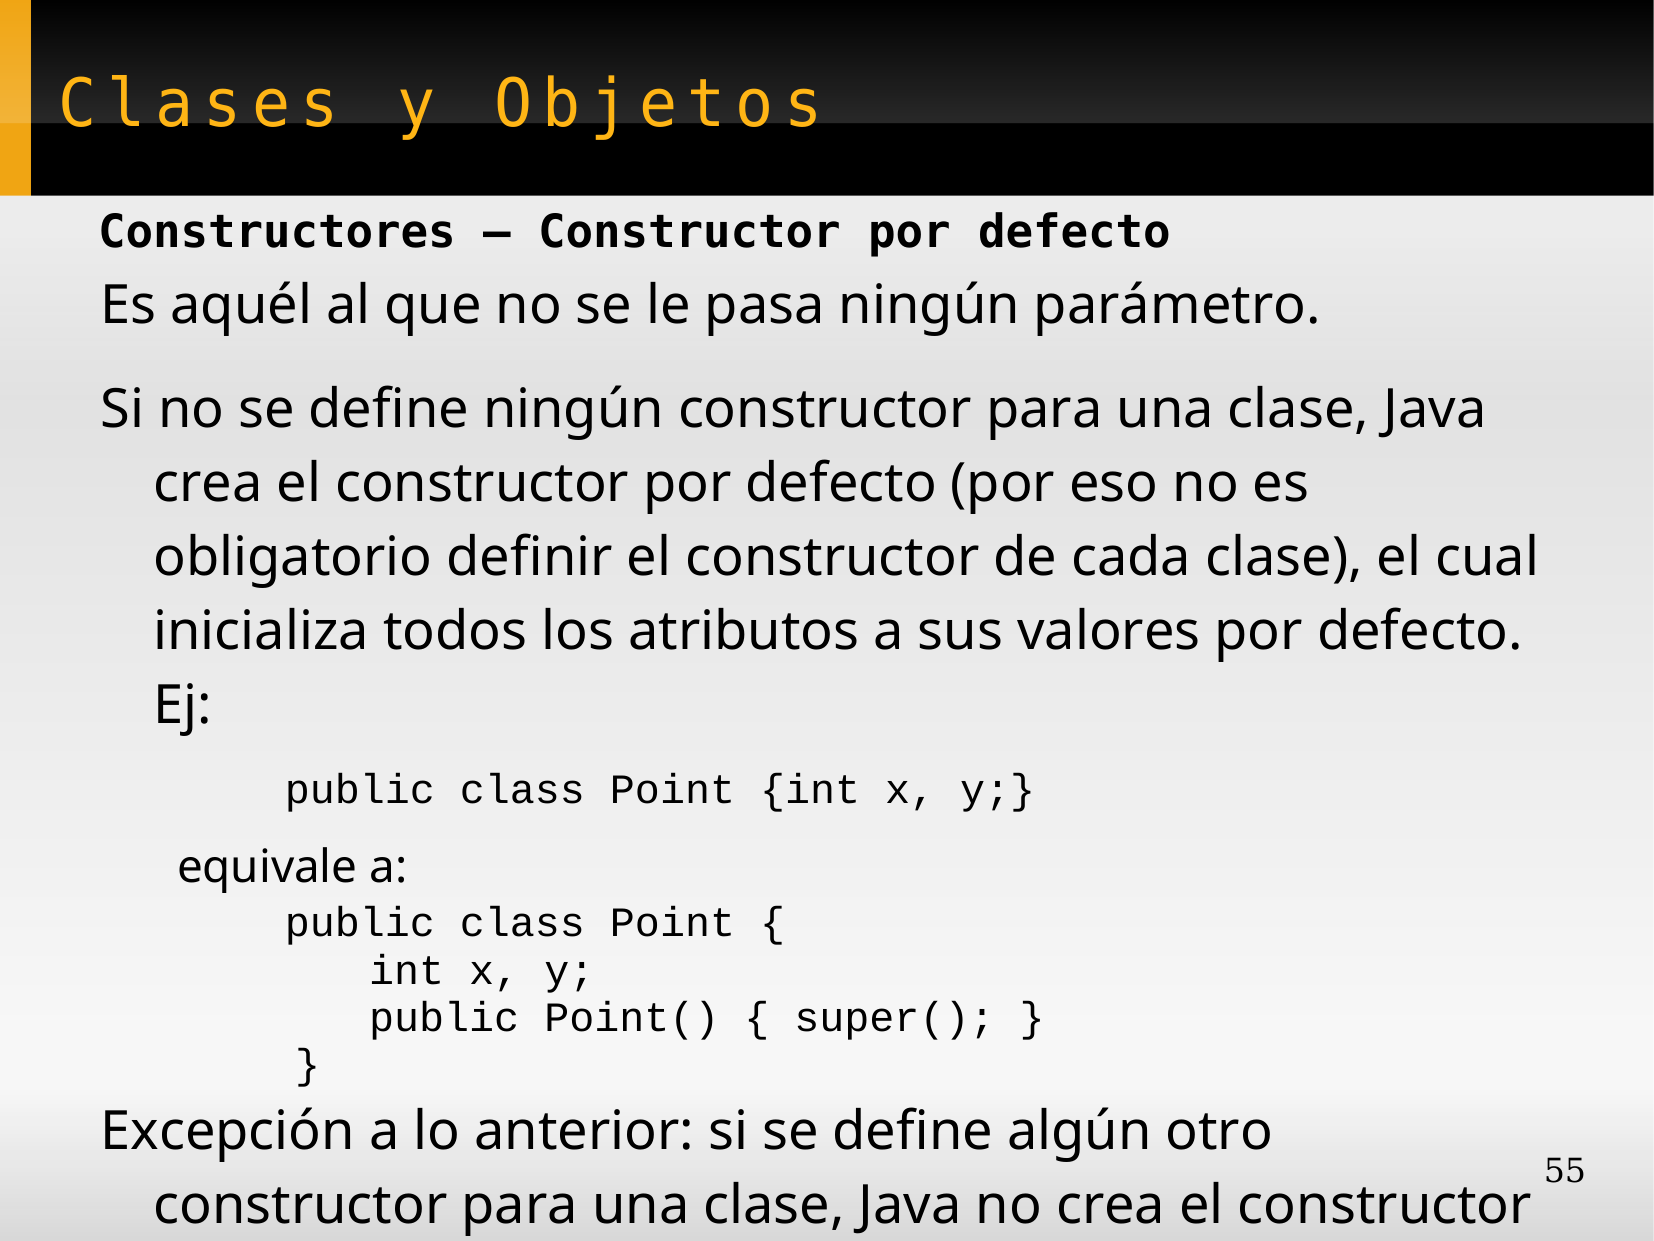

# Clases y Objetos
Constructores – Constructor por defecto
Es aquél al que no se le pasa ningún parámetro.
Si no se define ningún constructor para una clase, Java crea el constructor por defecto (por eso no es obligatorio definir el constructor de cada clase), el cual inicializa todos los atributos a sus valores por defecto. Ej:
 public class Point {int x, y;}
equivale a:
 public class Point {
	int x, y;
	public Point() { super(); }
}
Excepción a lo anterior: si se define algún otro constructor para una clase, Java no crea el constructor por defecto y es necesario definirlo si se quiere usar.
55